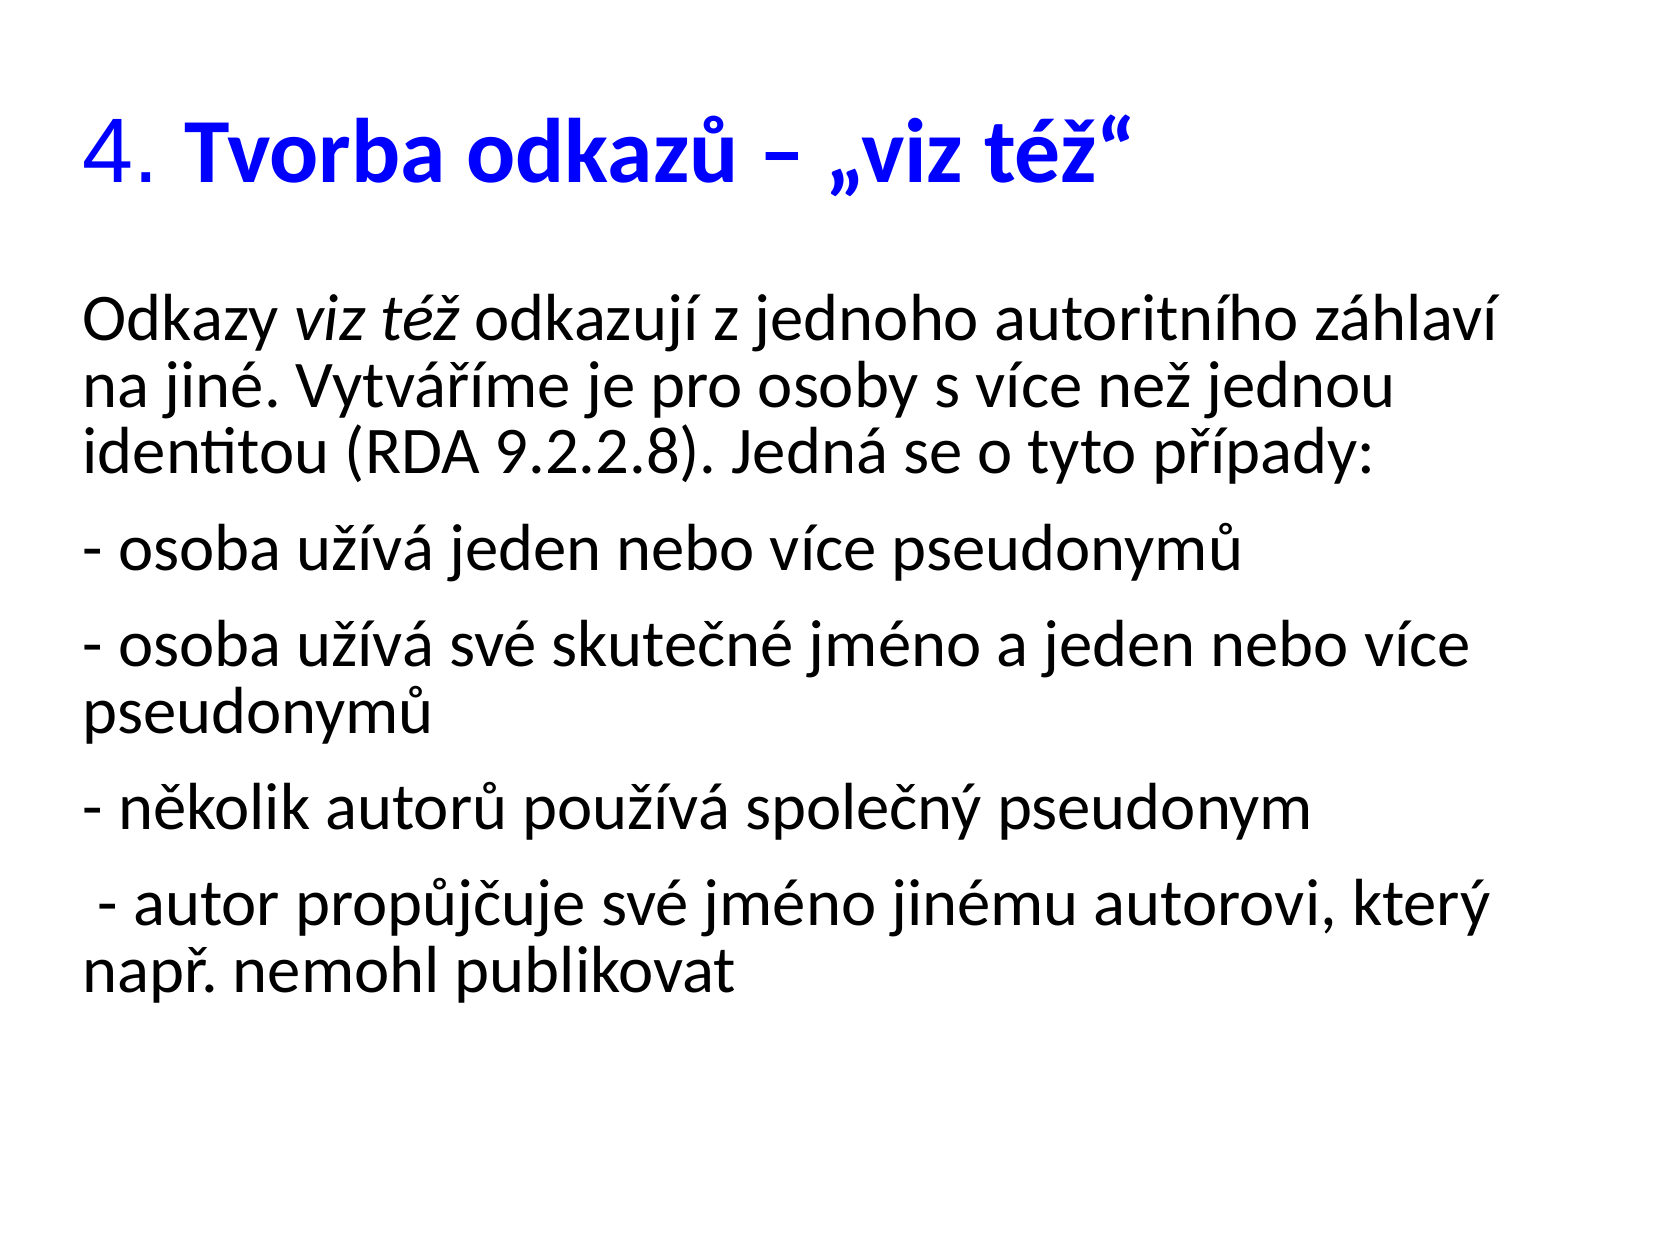

# 4. Tvorba odkazů – „viz též“
Odkazy viz též odkazují z jednoho autoritního záhlaví na jiné. Vytváříme je pro osoby s více než jednou identitou (RDA 9.2.2.8). Jedná se o tyto případy:
- osoba užívá jeden nebo více pseudonymů
- osoba užívá své skutečné jméno a jeden nebo více pseudonymů
- několik autorů používá společný pseudonym
 - autor propůjčuje své jméno jinému autorovi, který např. nemohl publikovat